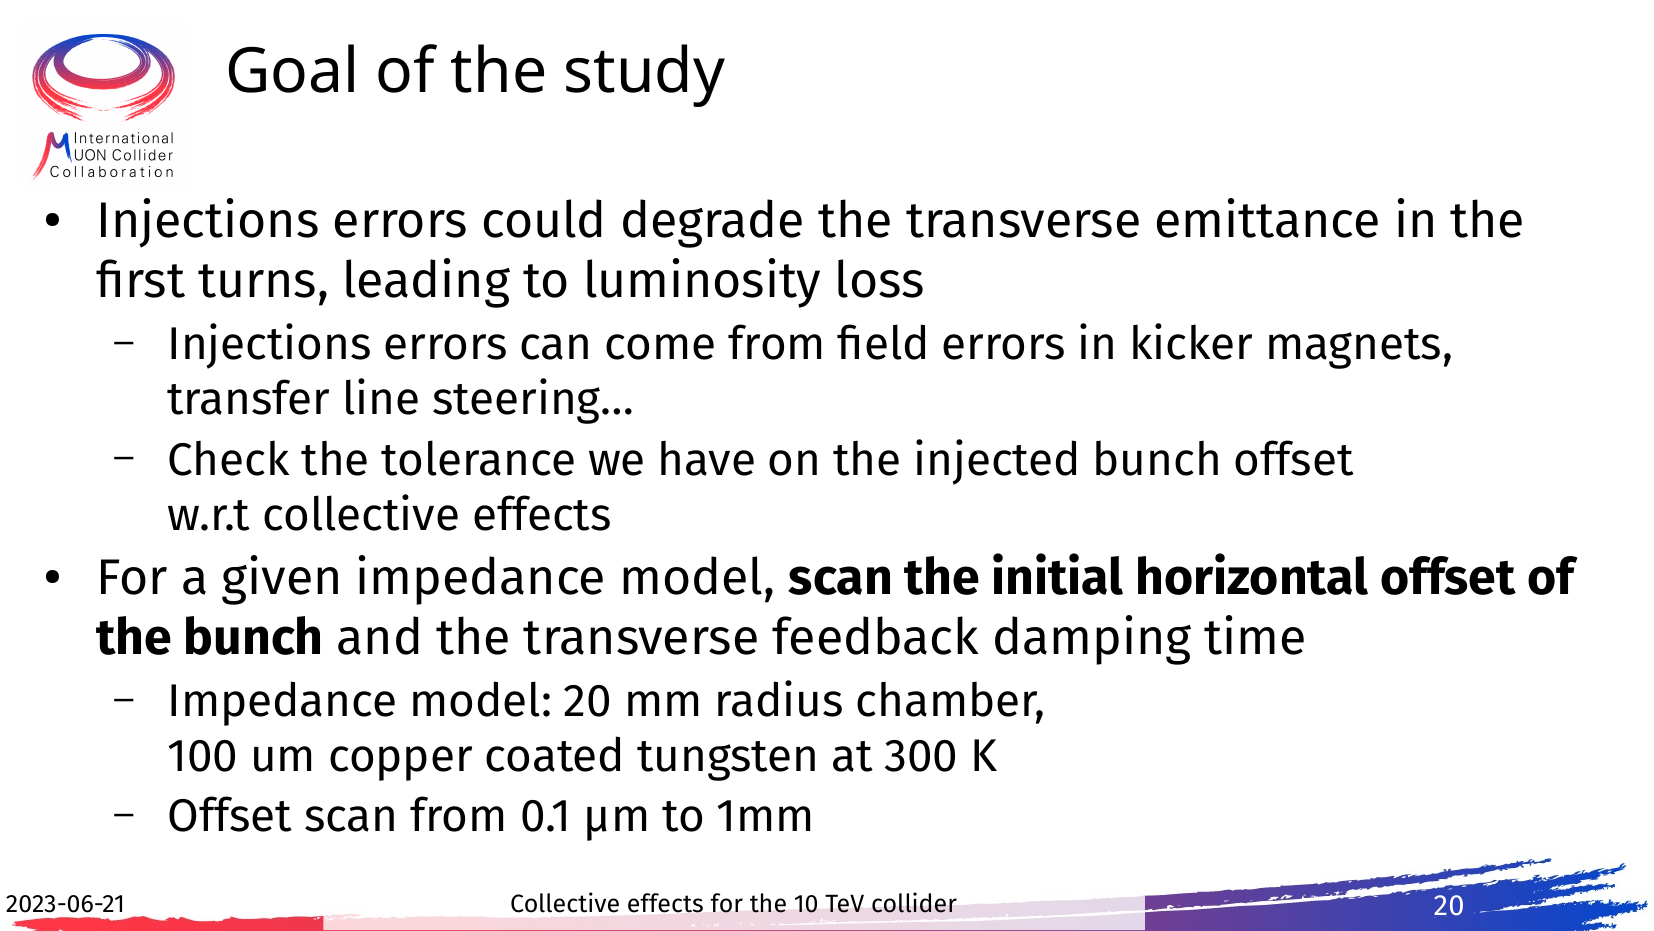

Goal of the study
# Injections errors could degrade the transverse emittance in the first turns, leading to luminosity loss
Injections errors can come from field errors in kicker magnets, transfer line steering…
Check the tolerance we have on the injected bunch offset
w.r.t collective effects
For a given impedance model, scan the initial horizontal offset of the bunch and the transverse feedback damping time
Impedance model: 20 mm radius chamber,
100 um copper coated tungsten at 300 K
Offset scan from 0.1 μm to 1mm
2023-06-21
Collective effects for the 10 TeV collider
20